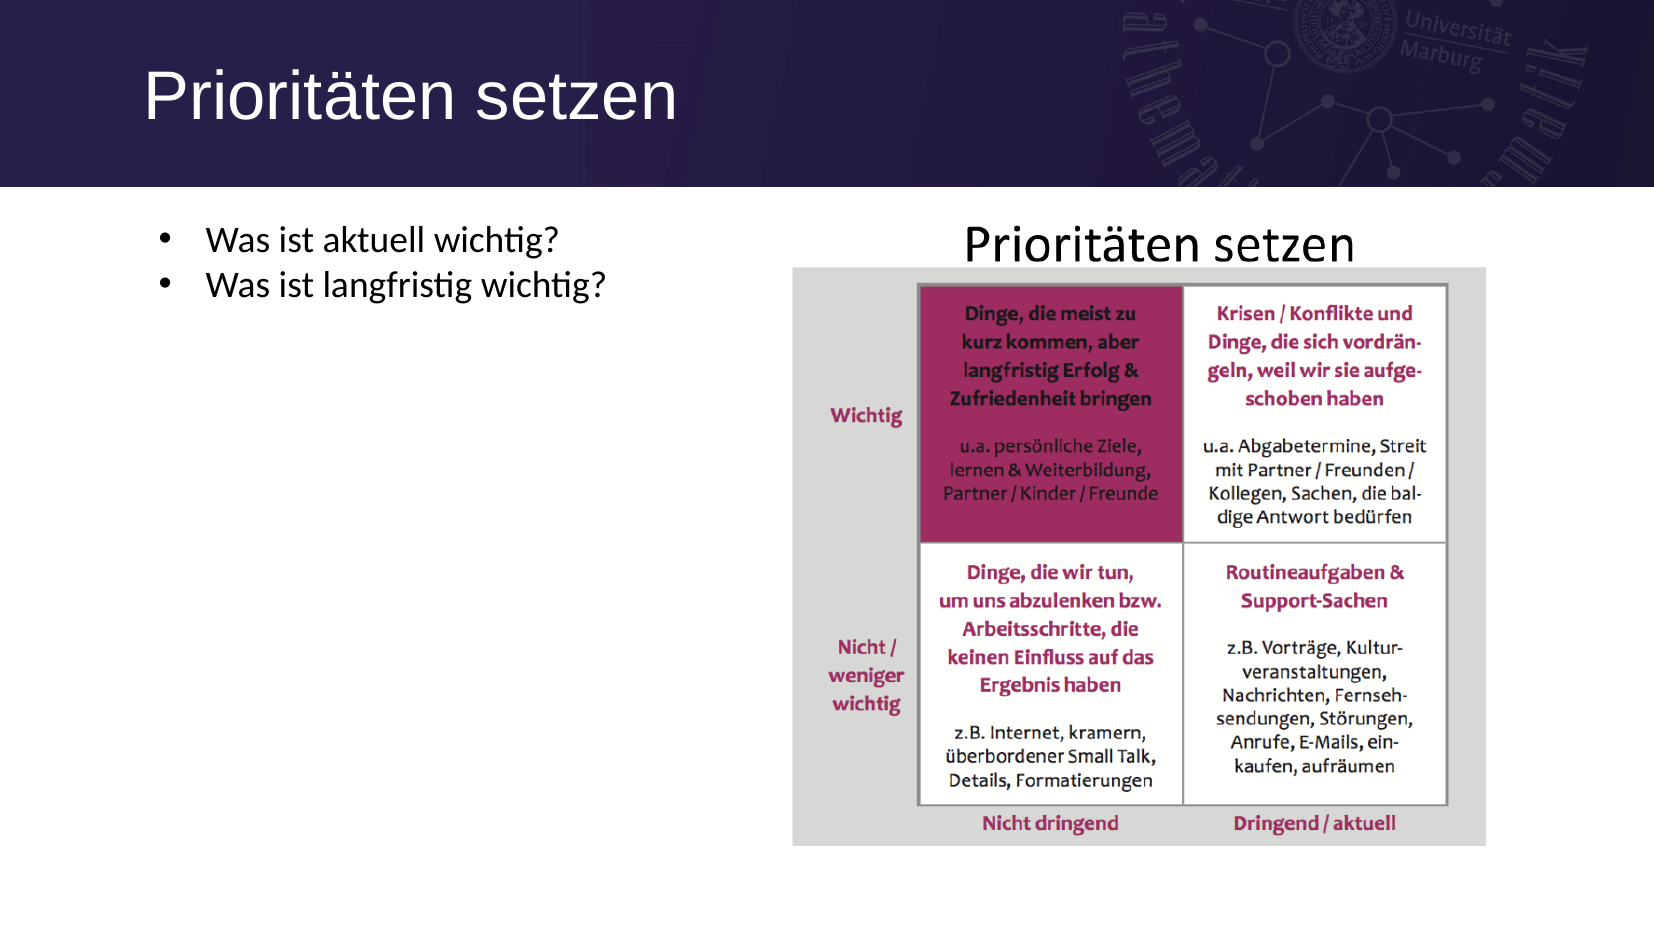

Prioritäten setzen
#
Was ist aktuell wichtig?
Was ist langfristig wichtig?